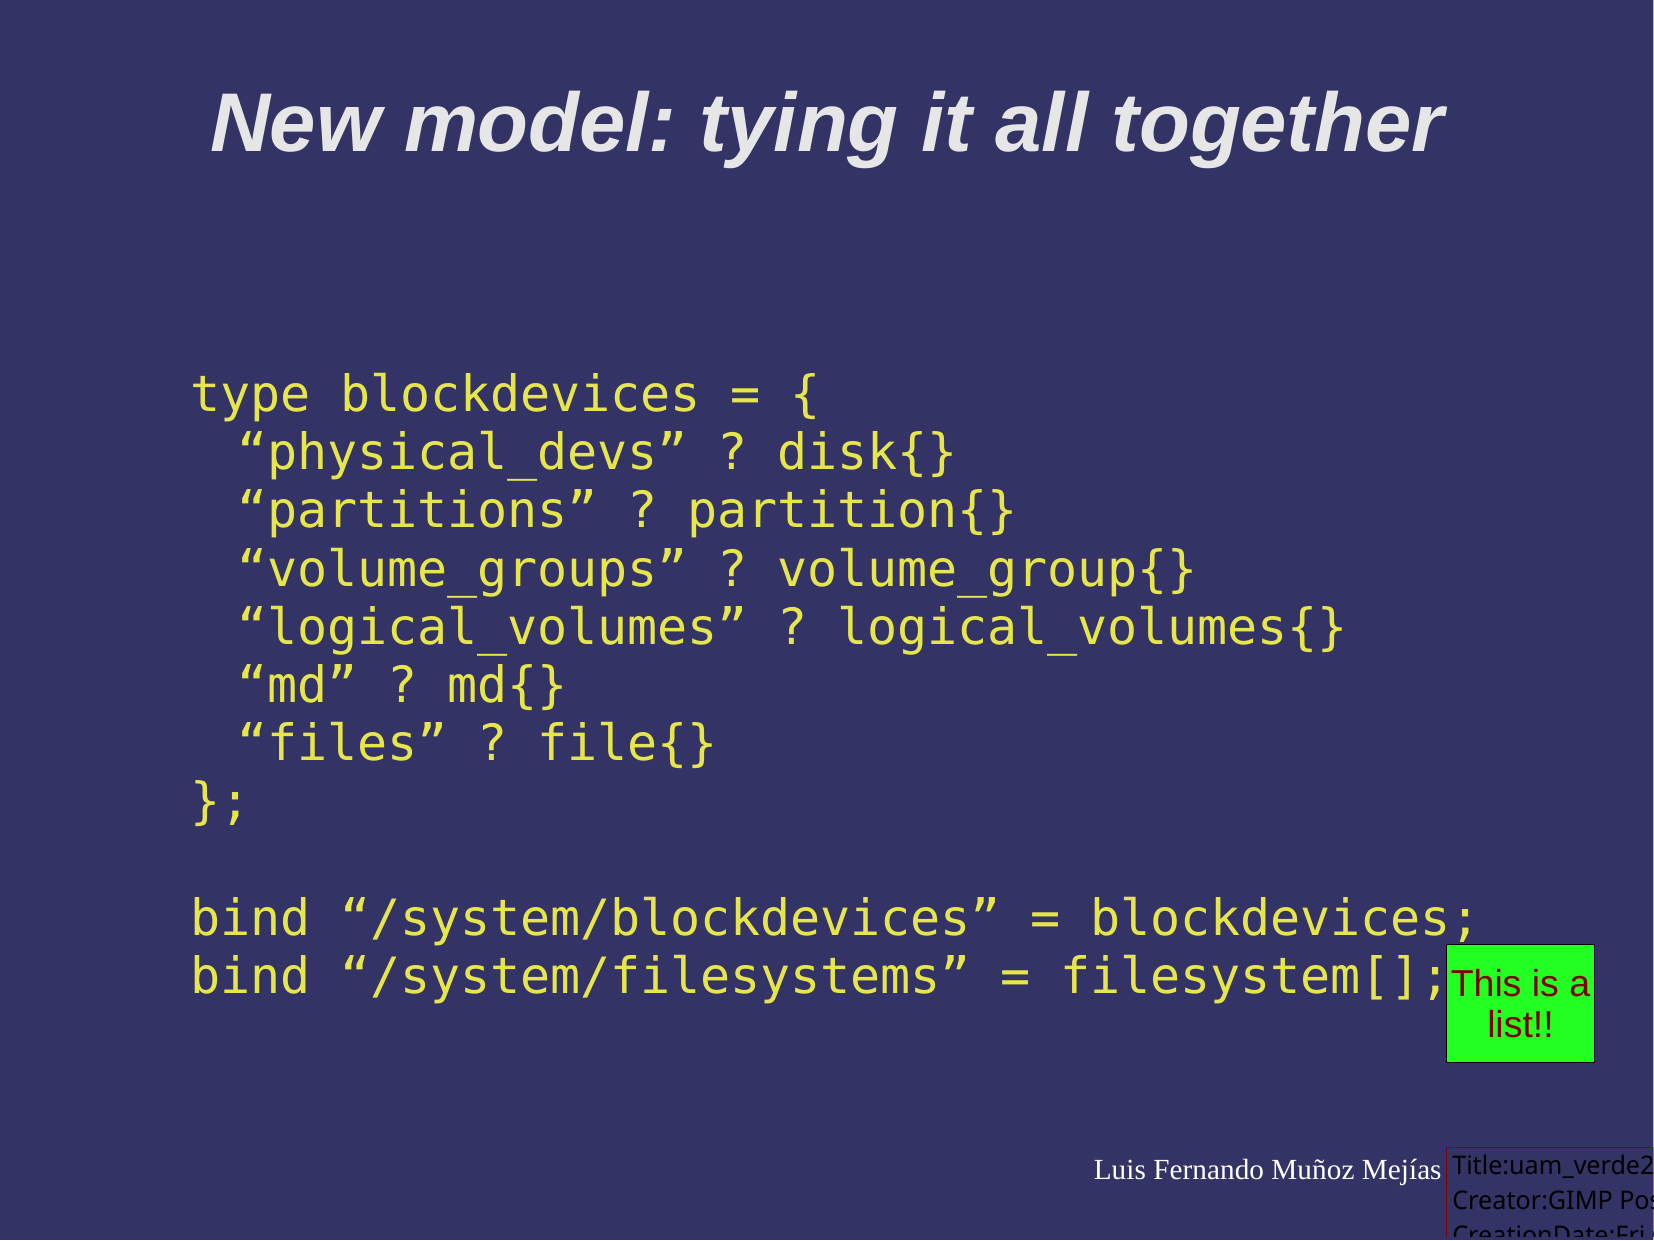

# New model: tying it all together
type blockdevices = {
“physical_devs” ? disk{}
“partitions” ? partition{}
“volume_groups” ? volume_group{}
“logical_volumes” ? logical_volumes{}
“md” ? md{}
“files” ? file{}
};
bind “/system/blockdevices” = blockdevices;
bind “/system/filesystems” = filesystem[];
This is a
list!!
Luis Fernando Muñoz Mejías